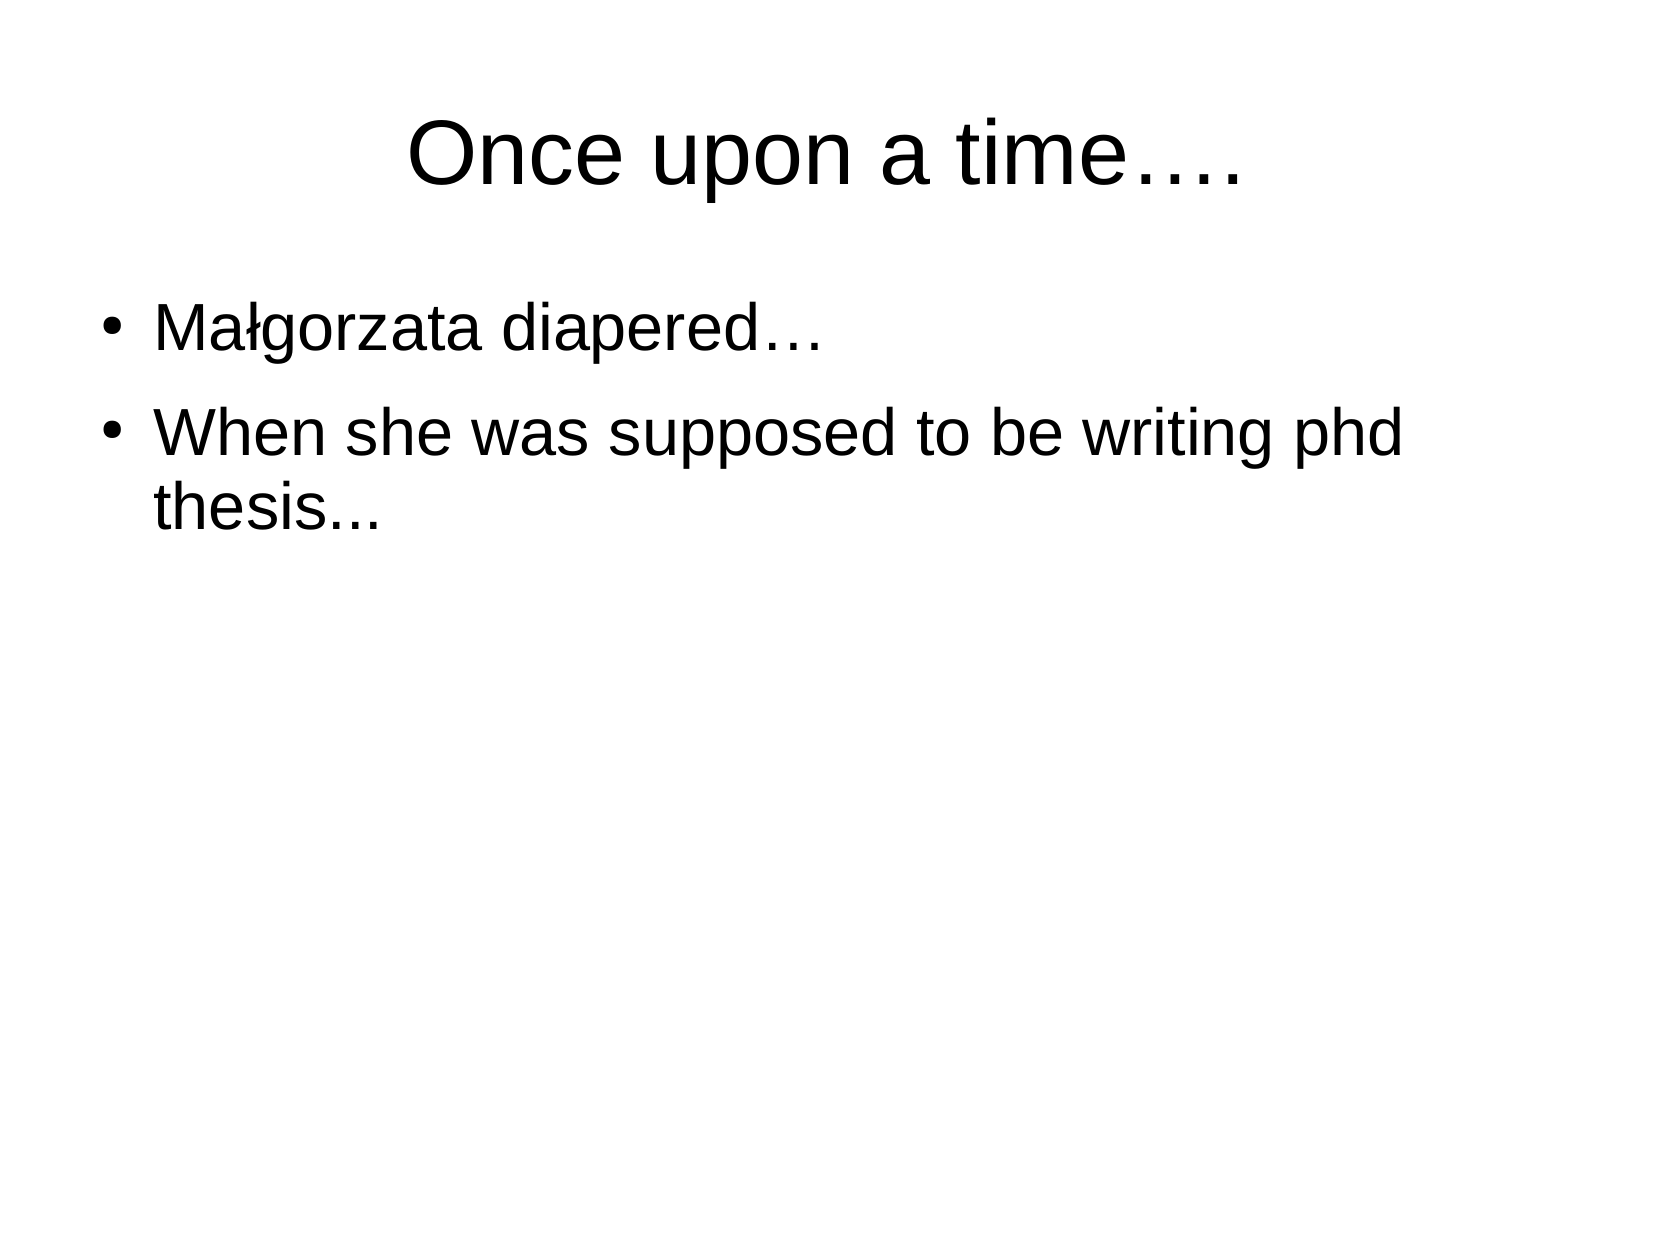

# Once upon a time….
Małgorzata diapered…
When she was supposed to be writing phd thesis...